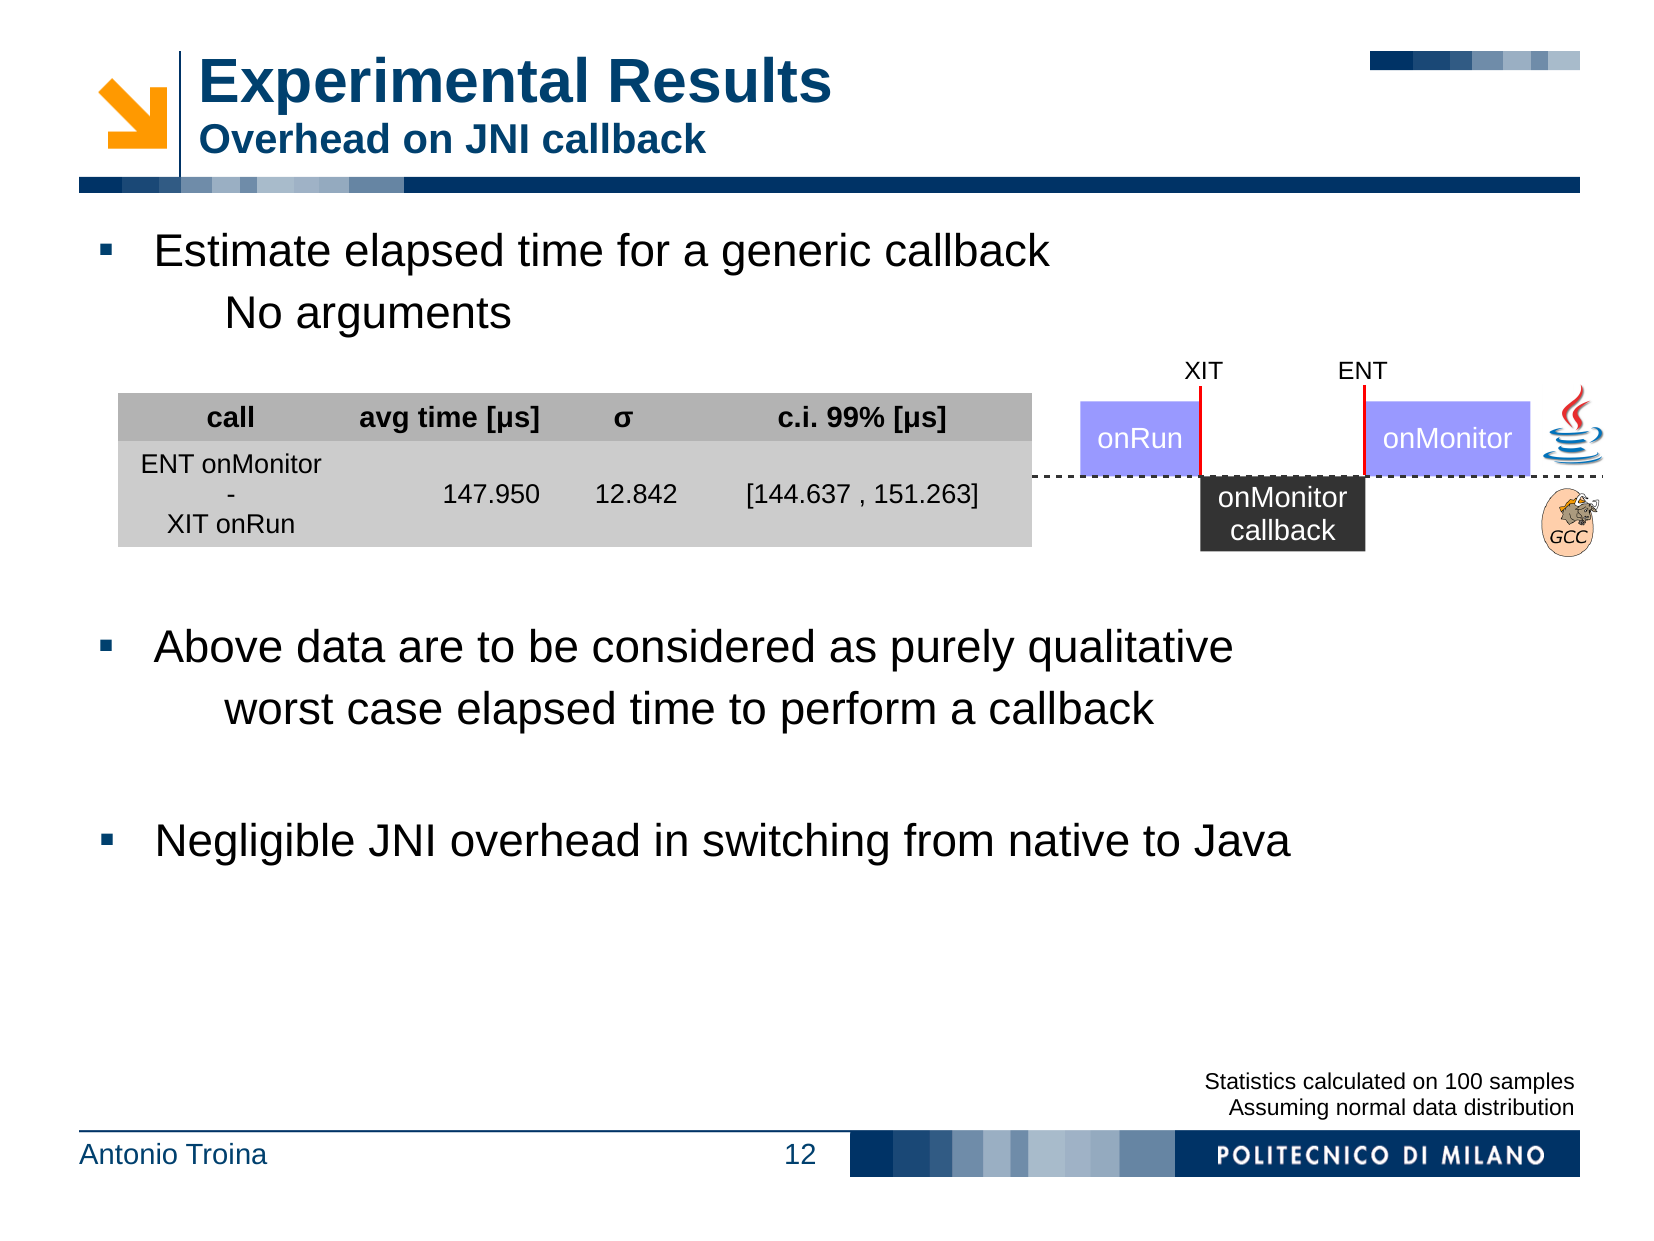

# Experimental Results Overhead on JNI callback
Estimate elapsed time for a generic callback
No arguments
XIT
ENT
| call | avg time [μs] | σ | c.i. 99% [μs] |
| --- | --- | --- | --- |
| ENT onMonitor - XIT onRun | 147.950 | 12.842 | [144.637 , 151.263] |
onRun
onMonitor
onMonitor
callback
Above data are to be considered as purely qualitative
worst case elapsed time to perform a callback
Negligible JNI overhead in switching from native to Java
Statistics calculated on 100 samples
Assuming normal data distribution
12